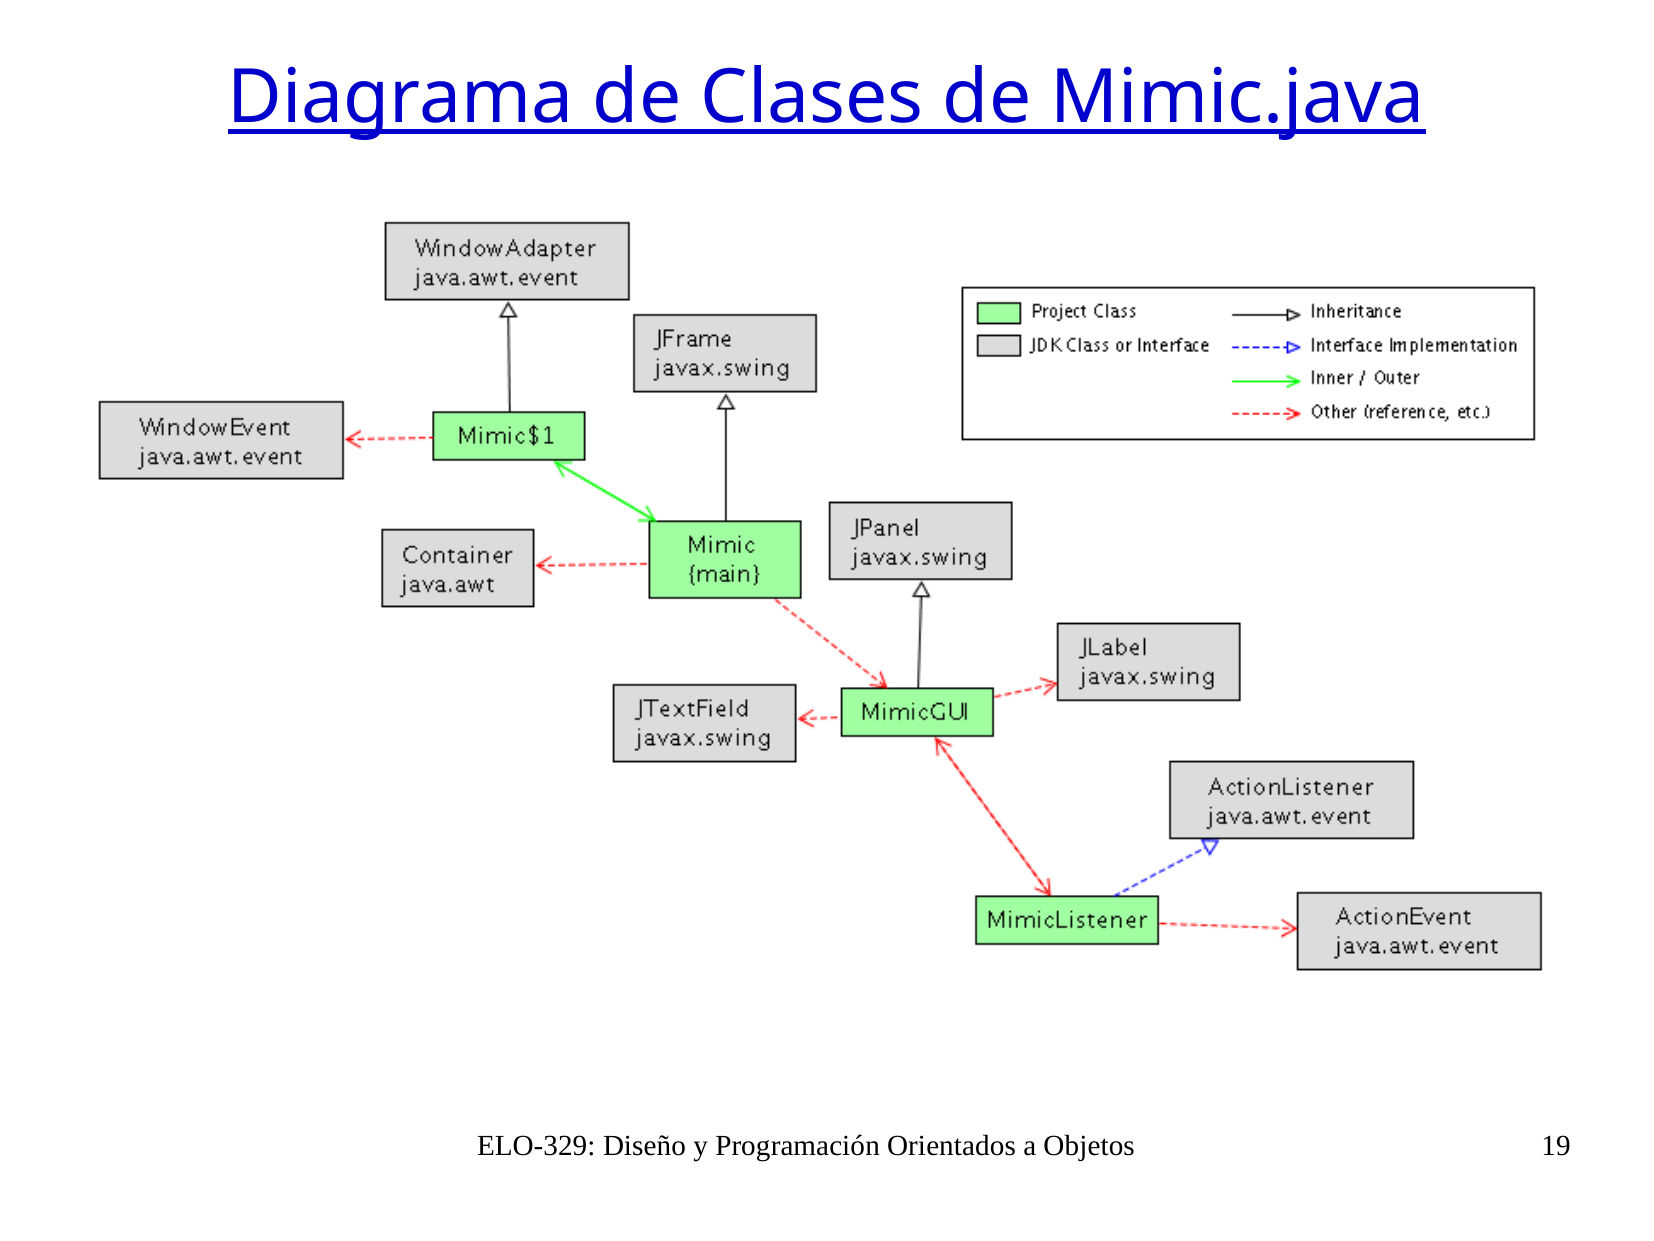

# Diagrama de Clases de Mimic.java
19